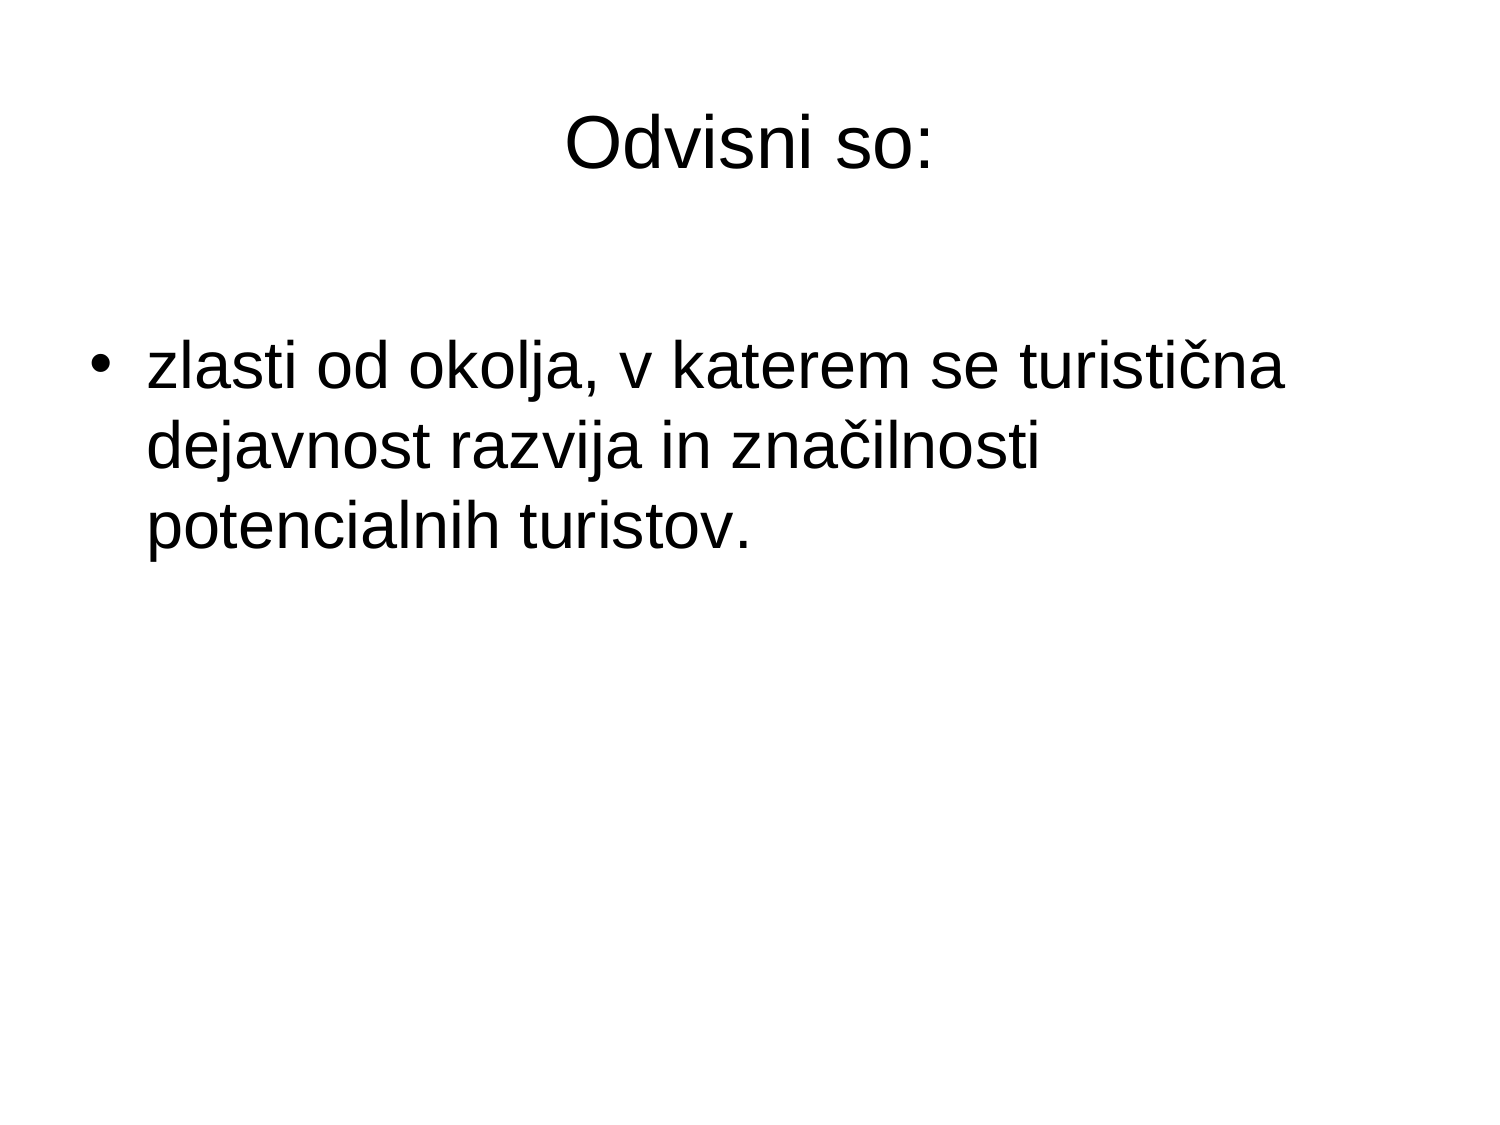

# Odvisni so:
zlasti od okolja, v katerem se turistična dejavnost razvija in značilnosti potencialnih turistov.